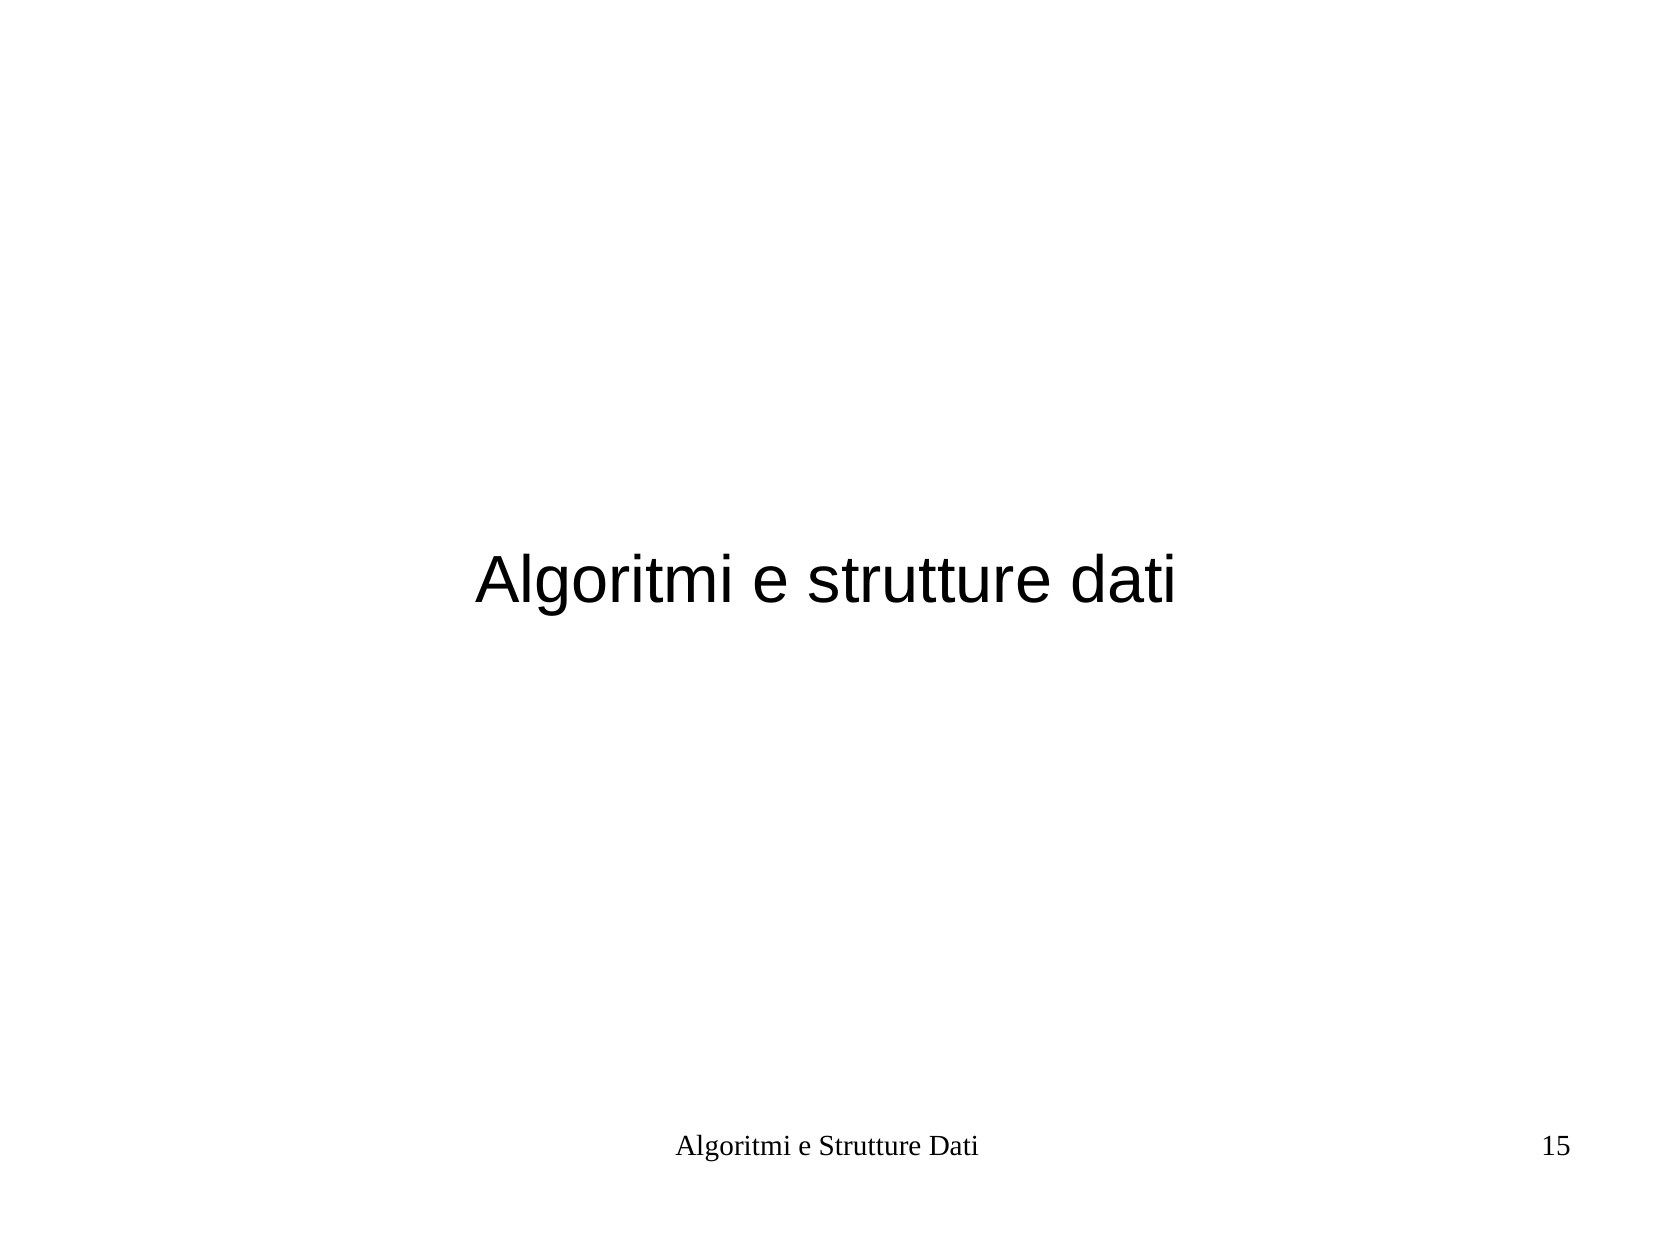

# Algoritmi e strutture dati
Algoritmi e Strutture Dati
15